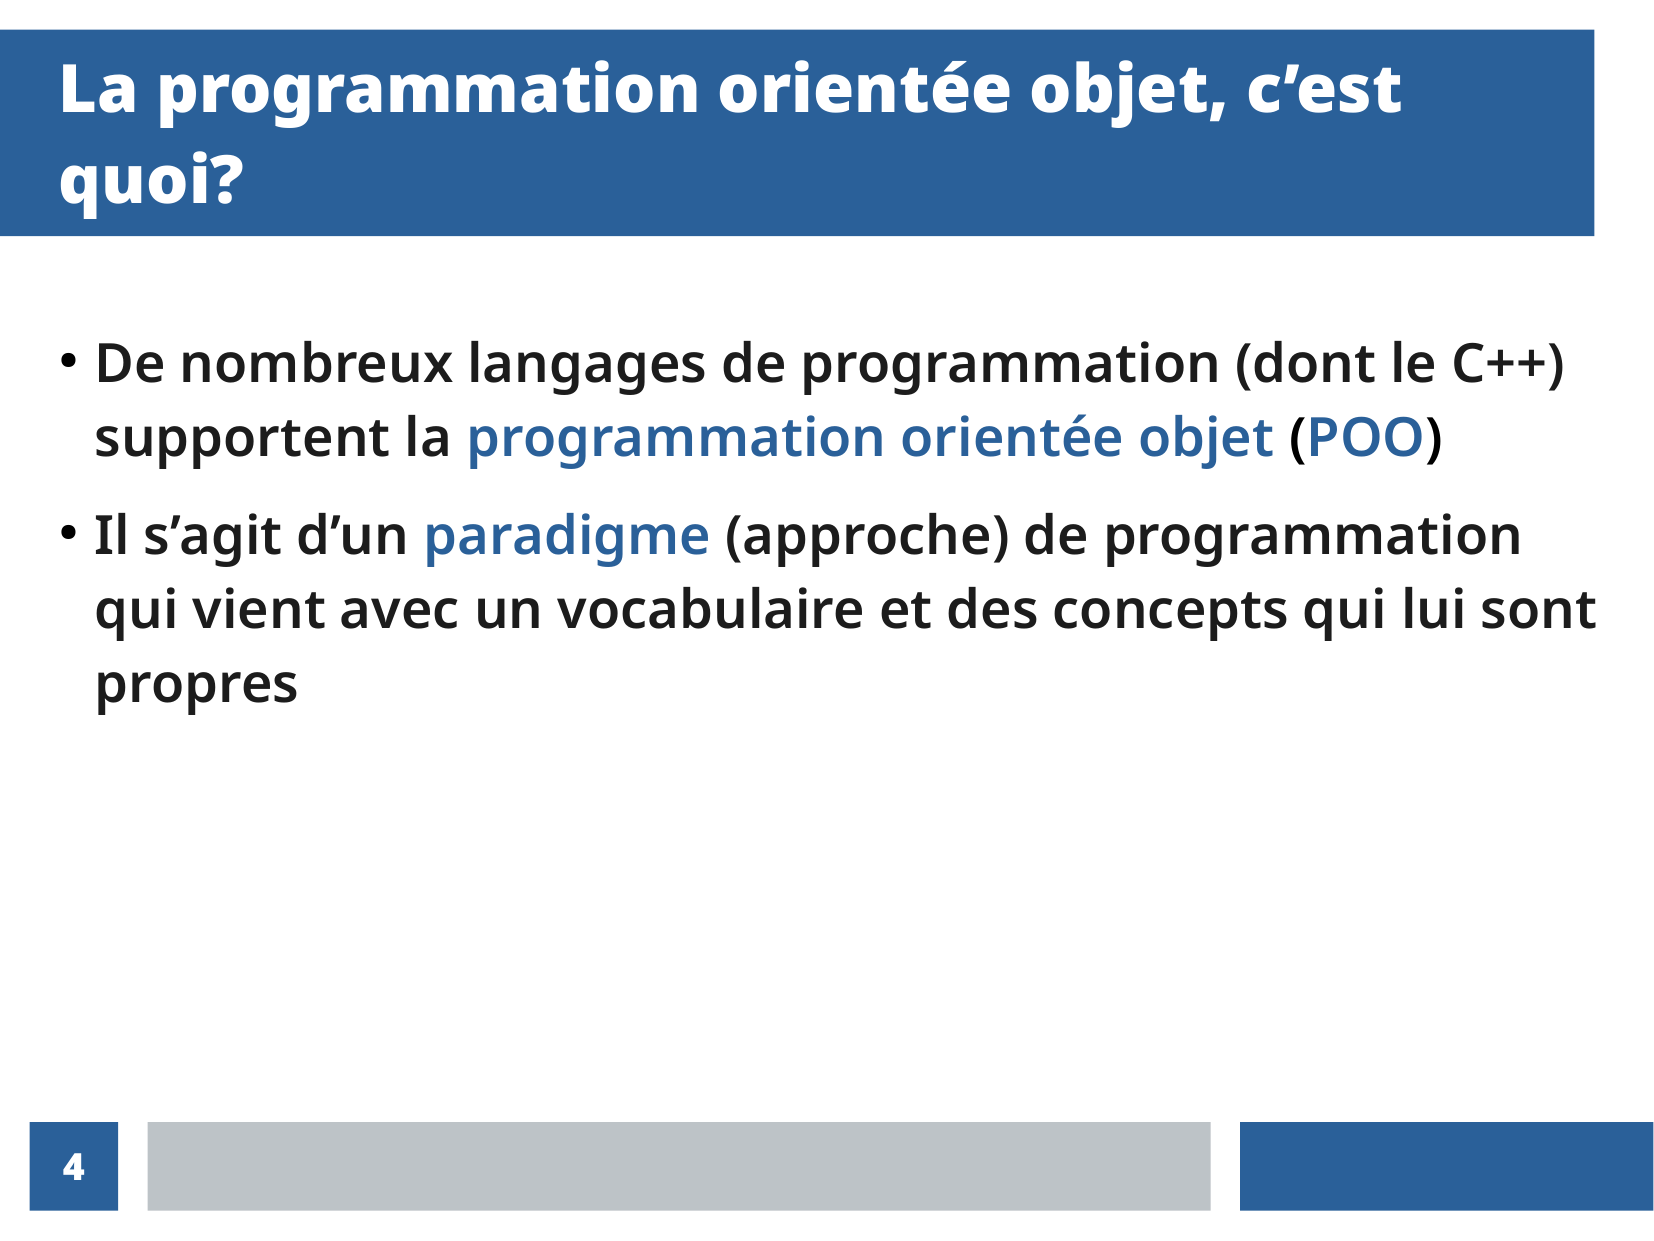

# La programmation orientée objet, c’est quoi?
De nombreux langages de programmation (dont le C++) supportent la programmation orientée objet (POO)
Il s’agit d’un paradigme (approche) de programmation qui vient avec un vocabulaire et des concepts qui lui sont propres
4